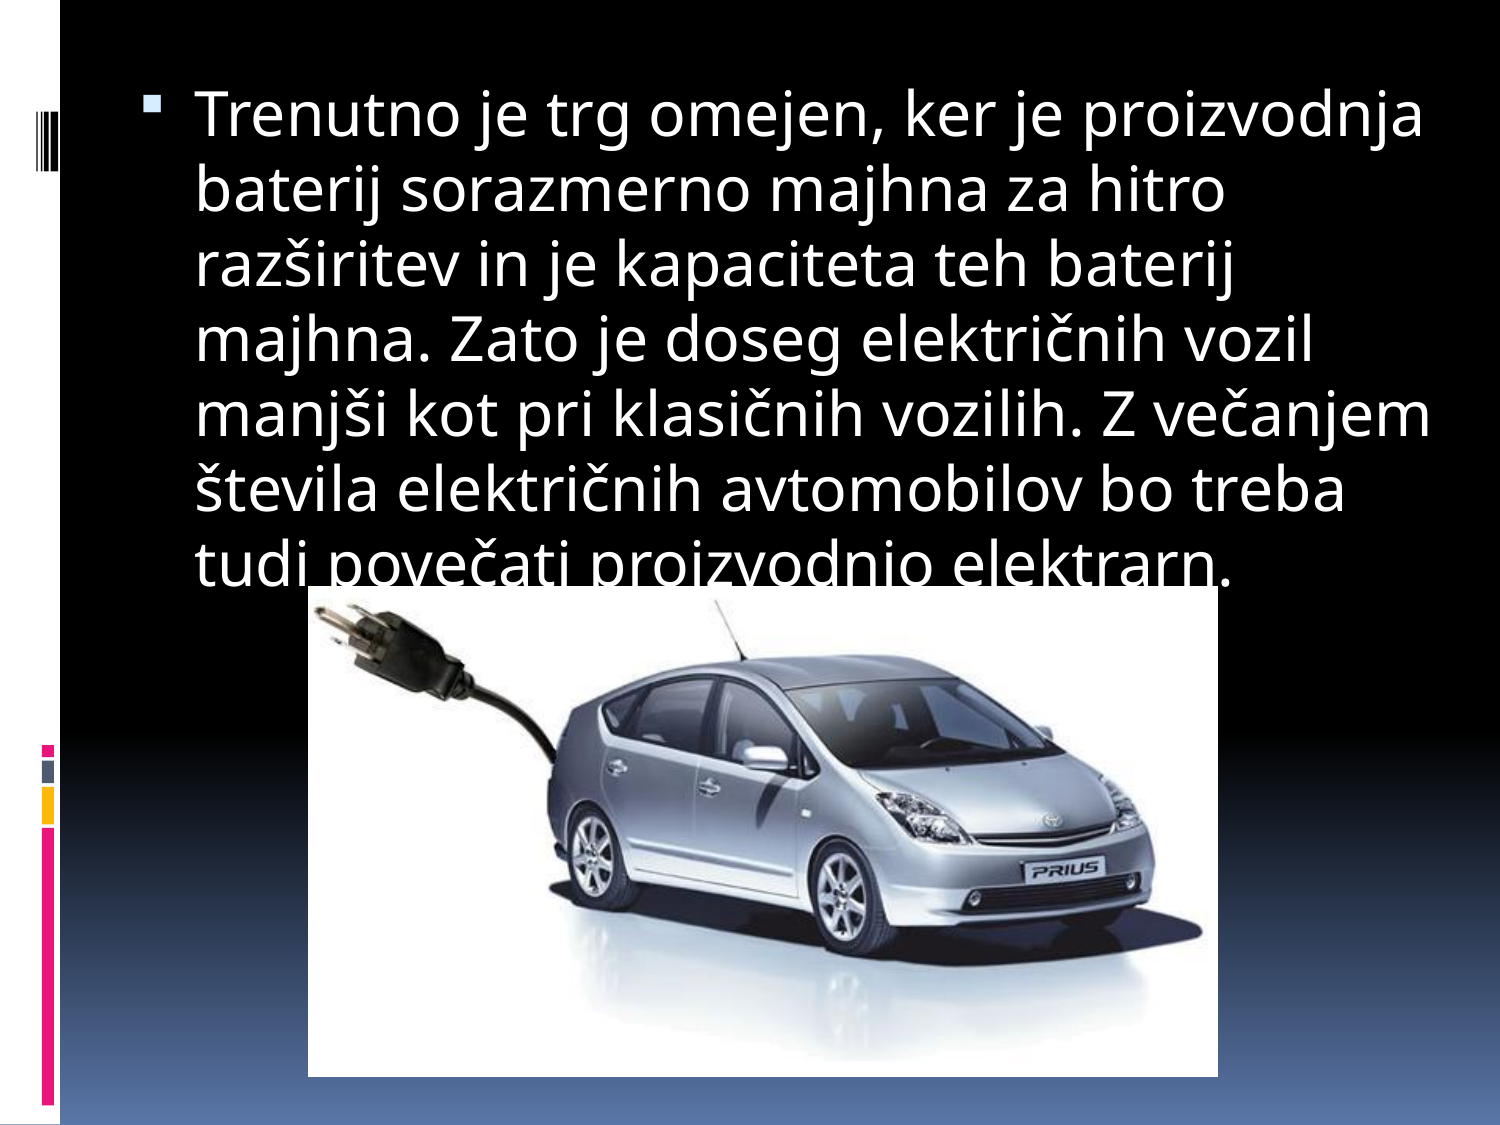

# Trenutno je trg omejen, ker je proizvodnja baterij sorazmerno majhna za hitro razširitev in je kapaciteta teh baterij majhna. Zato je doseg električnih vozil manjši kot pri klasičnih vozilih. Z večanjem števila električnih avtomobilov bo treba tudi povečati proizvodnjo elektrarn.